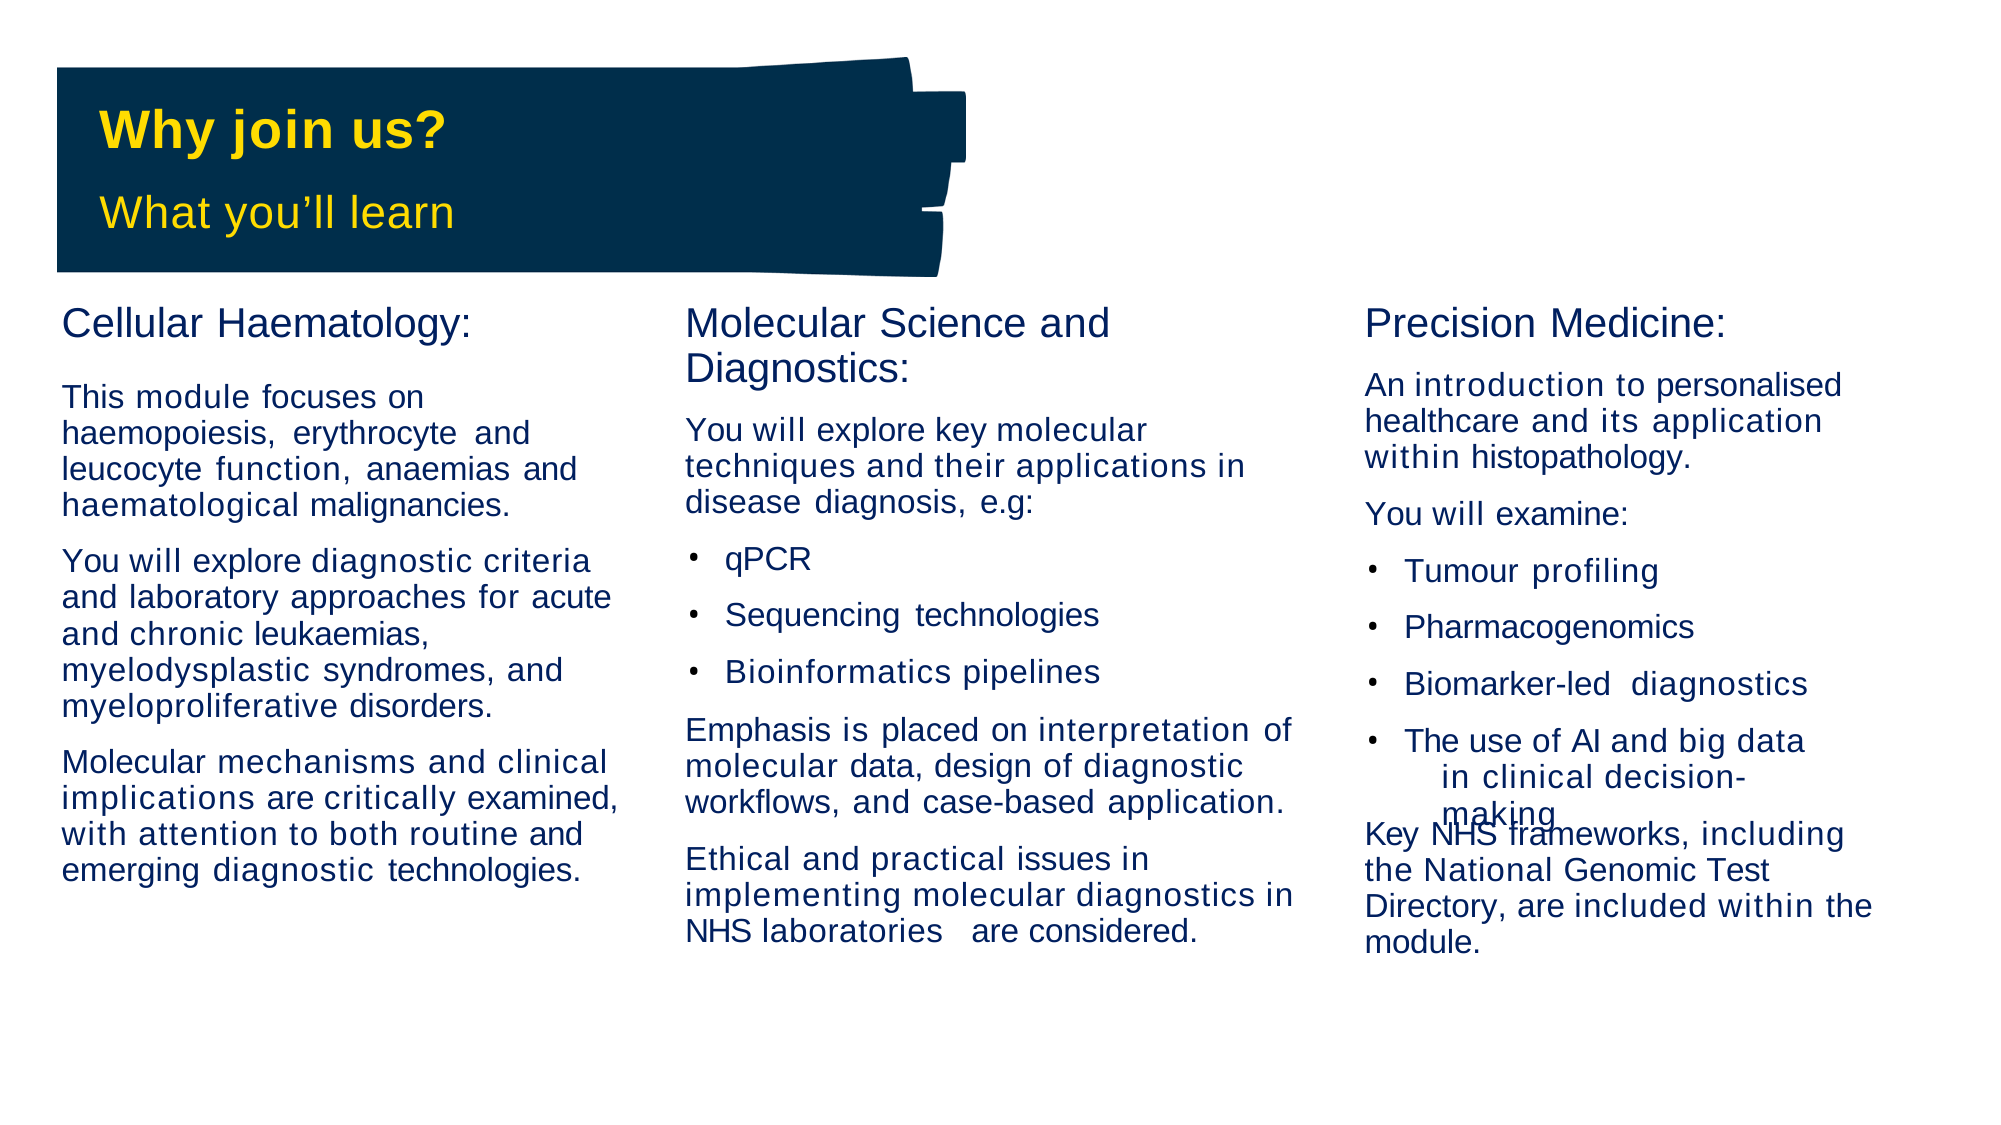

Why join us?
What you’ll learn
Precision Medicine:
An introduction to personalised healthcare and its application within histopathology.
You will examine:
# Cellular Haematology:
This module focuses on haemopoiesis, erythrocyte and leucocyte function, anaemias and haematological malignancies.
You will explore diagnostic criteria and laboratory approaches for acute and chronic leukaemias, myelodysplastic syndromes, and myeloproliferative disorders.
Molecular mechanisms and clinical implications are critically examined, with attention to both routine and emerging diagnostic technologies.
Molecular Science and Diagnostics:
You will explore key molecular techniques and their applications in disease diagnosis, e.g:
qPCR
Sequencing technologies
Bioinformatics pipelines
Tumour profiling
Pharmacogenomics
Biomarker-led diagnostics
The use of AI and big data in clinical decision-making
Emphasis is placed on interpretation of molecular data, design of diagnostic workflows, and case-based application.
Ethical and practical issues in implementing molecular diagnostics in NHS laboratories	are considered.
Key NHS frameworks, including the National Genomic Test Directory, are included within the module.